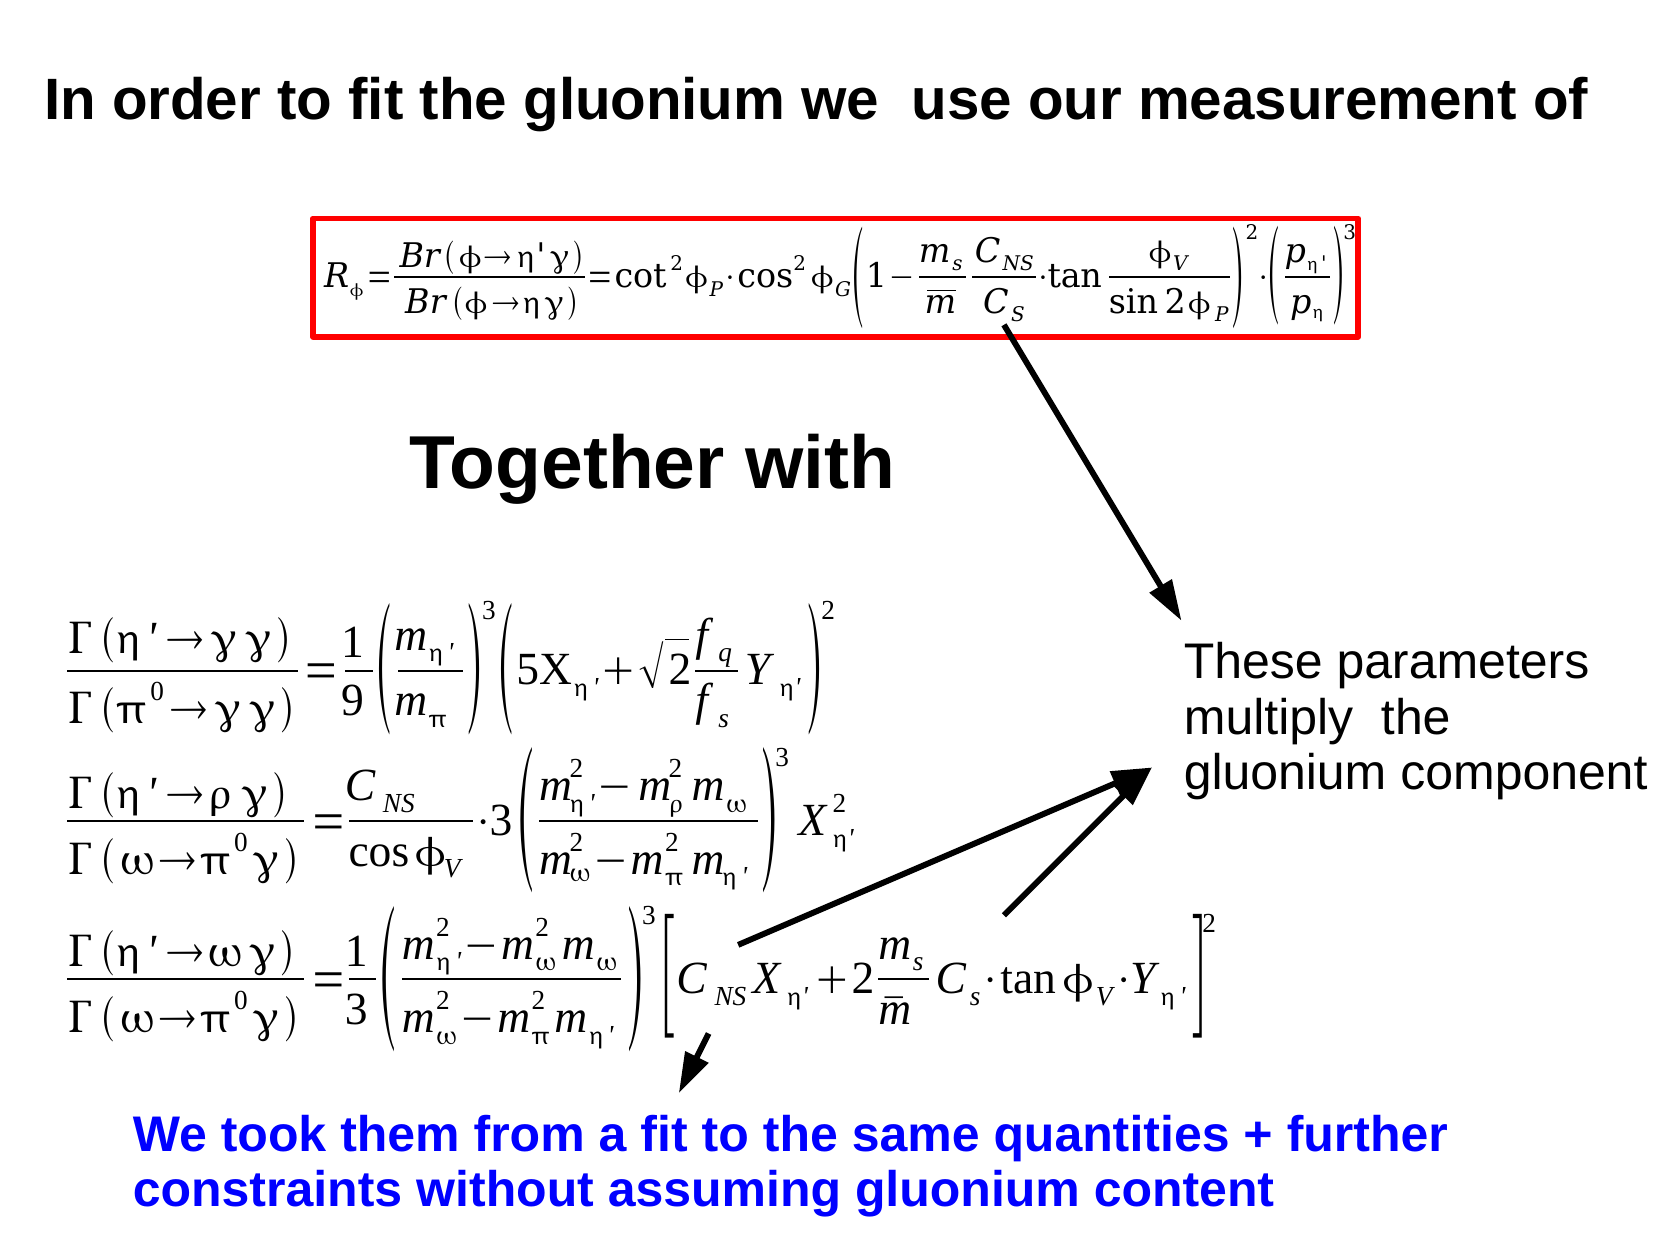

In order to fit the gluonium we use our measurement of
Together with
These parameters multiply the gluonium component
We took them from a fit to the same quantities + further constraints without assuming gluonium content